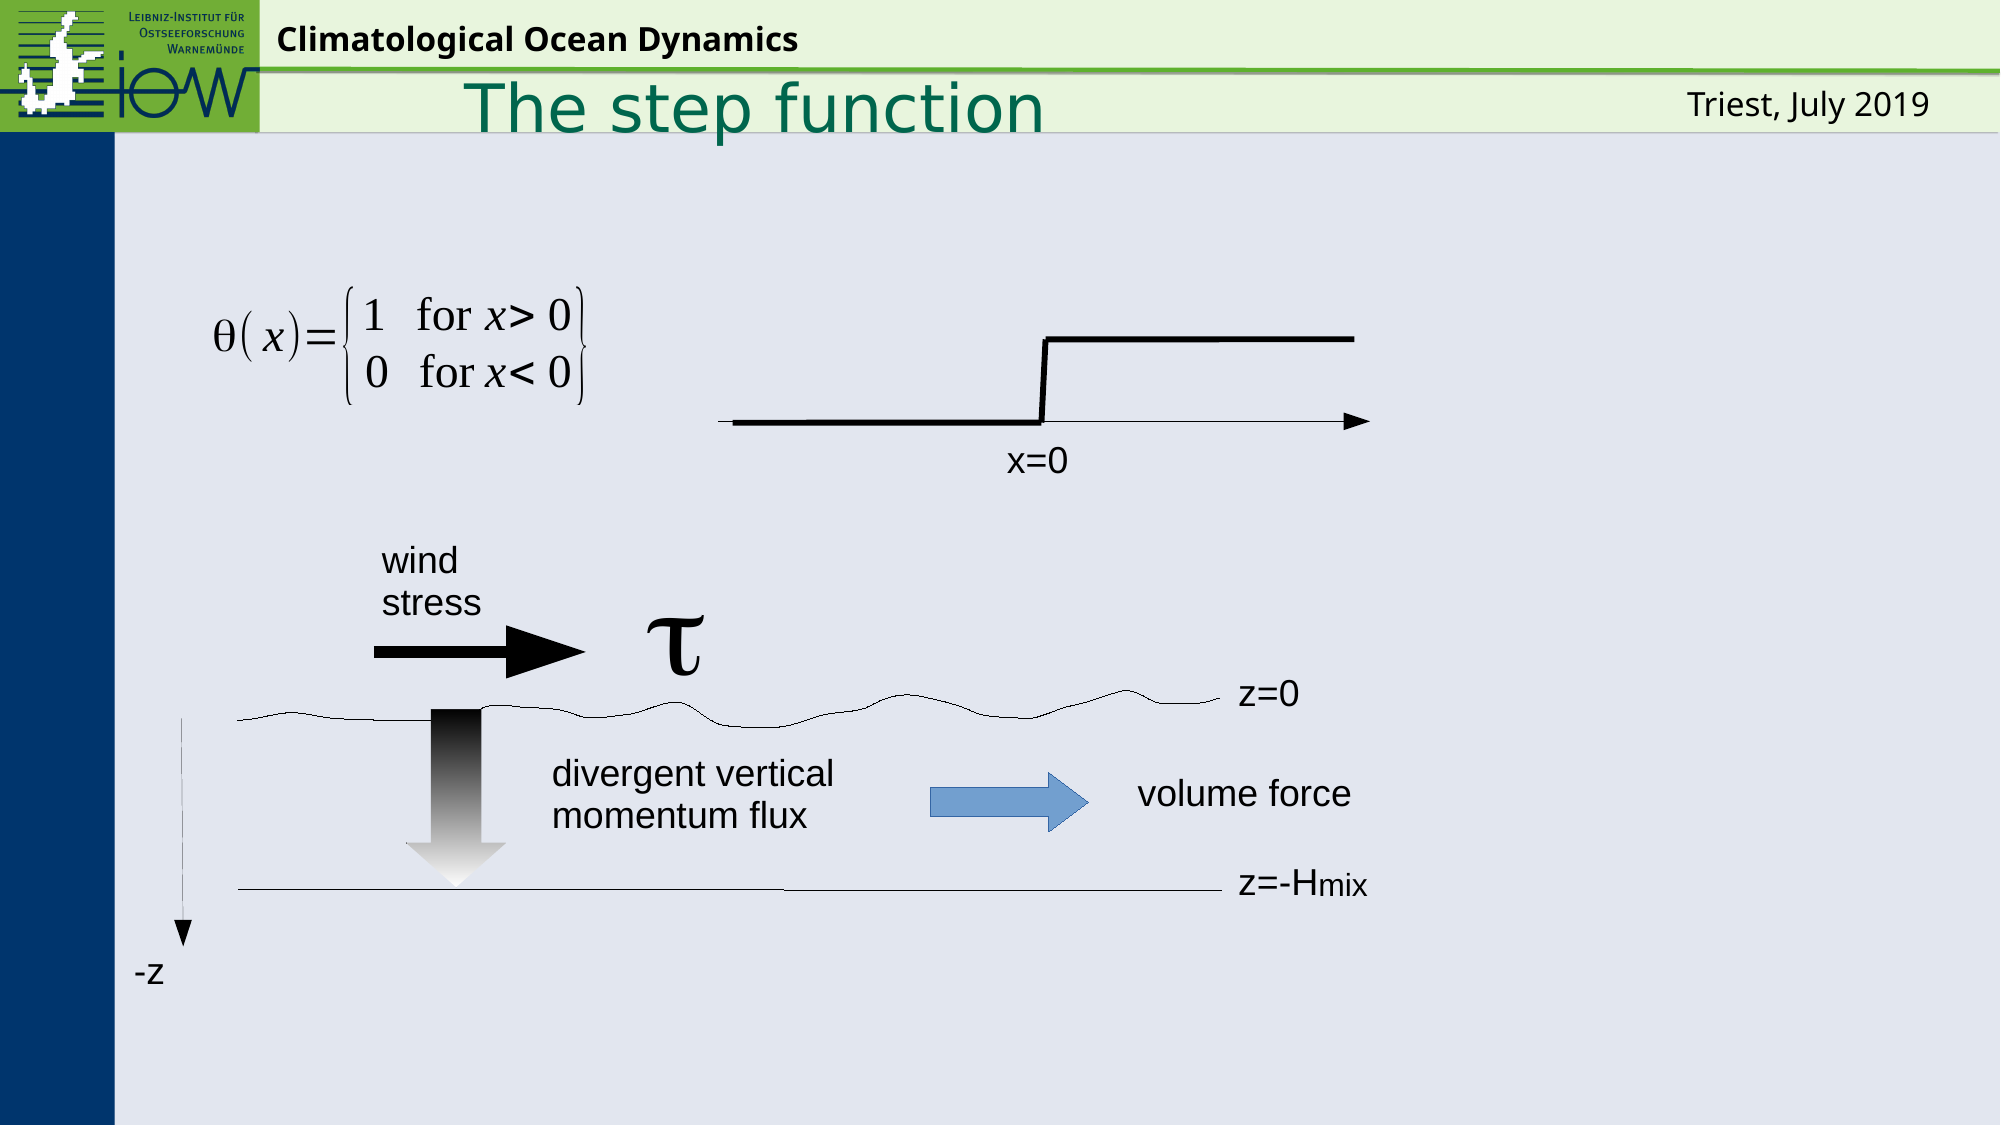

The step function
x=0
wind stress
z=0
divergent vertical
momentum flux
volume force
z=-Hmix
-z